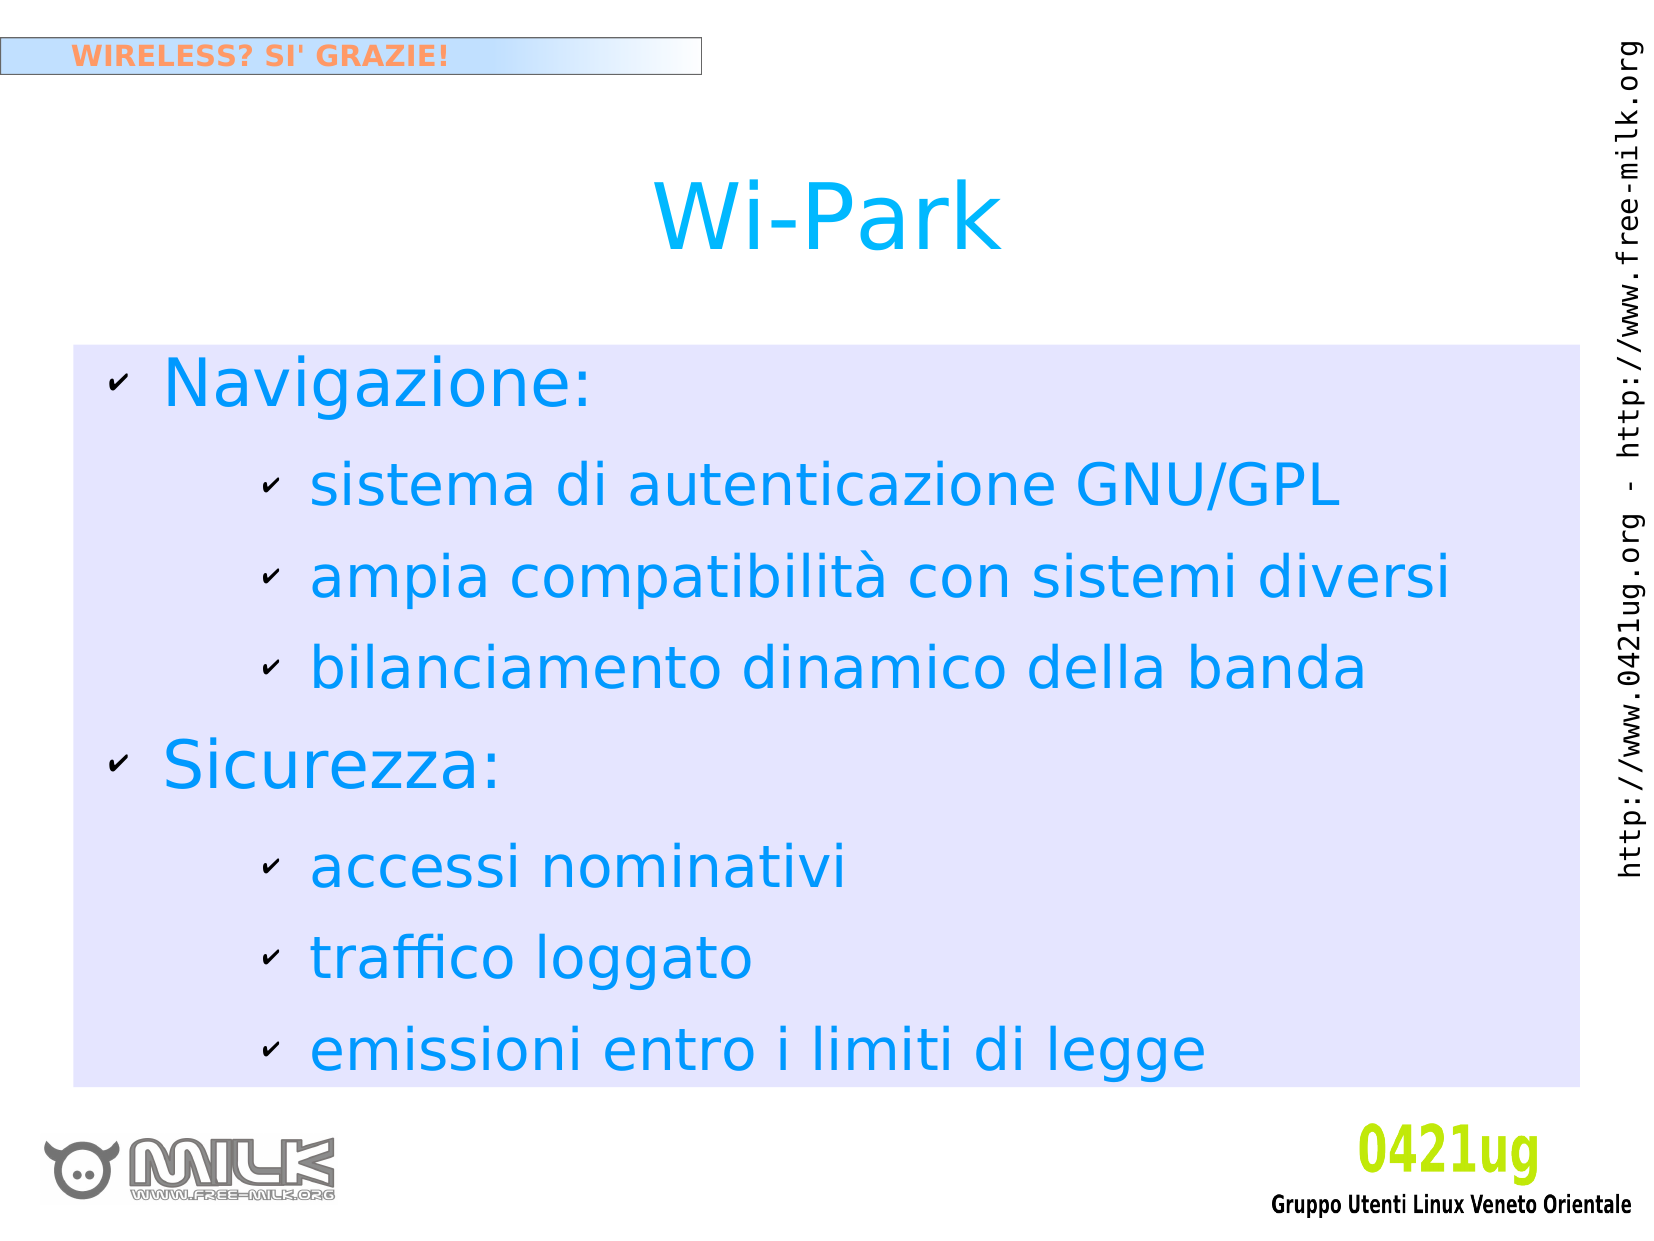

# Wi-Park
Navigazione:
sistema di autenticazione GNU/GPL
ampia compatibilità con sistemi diversi
bilanciamento dinamico della banda
Sicurezza:
accessi nominativi
traffico loggato
emissioni entro i limiti di legge